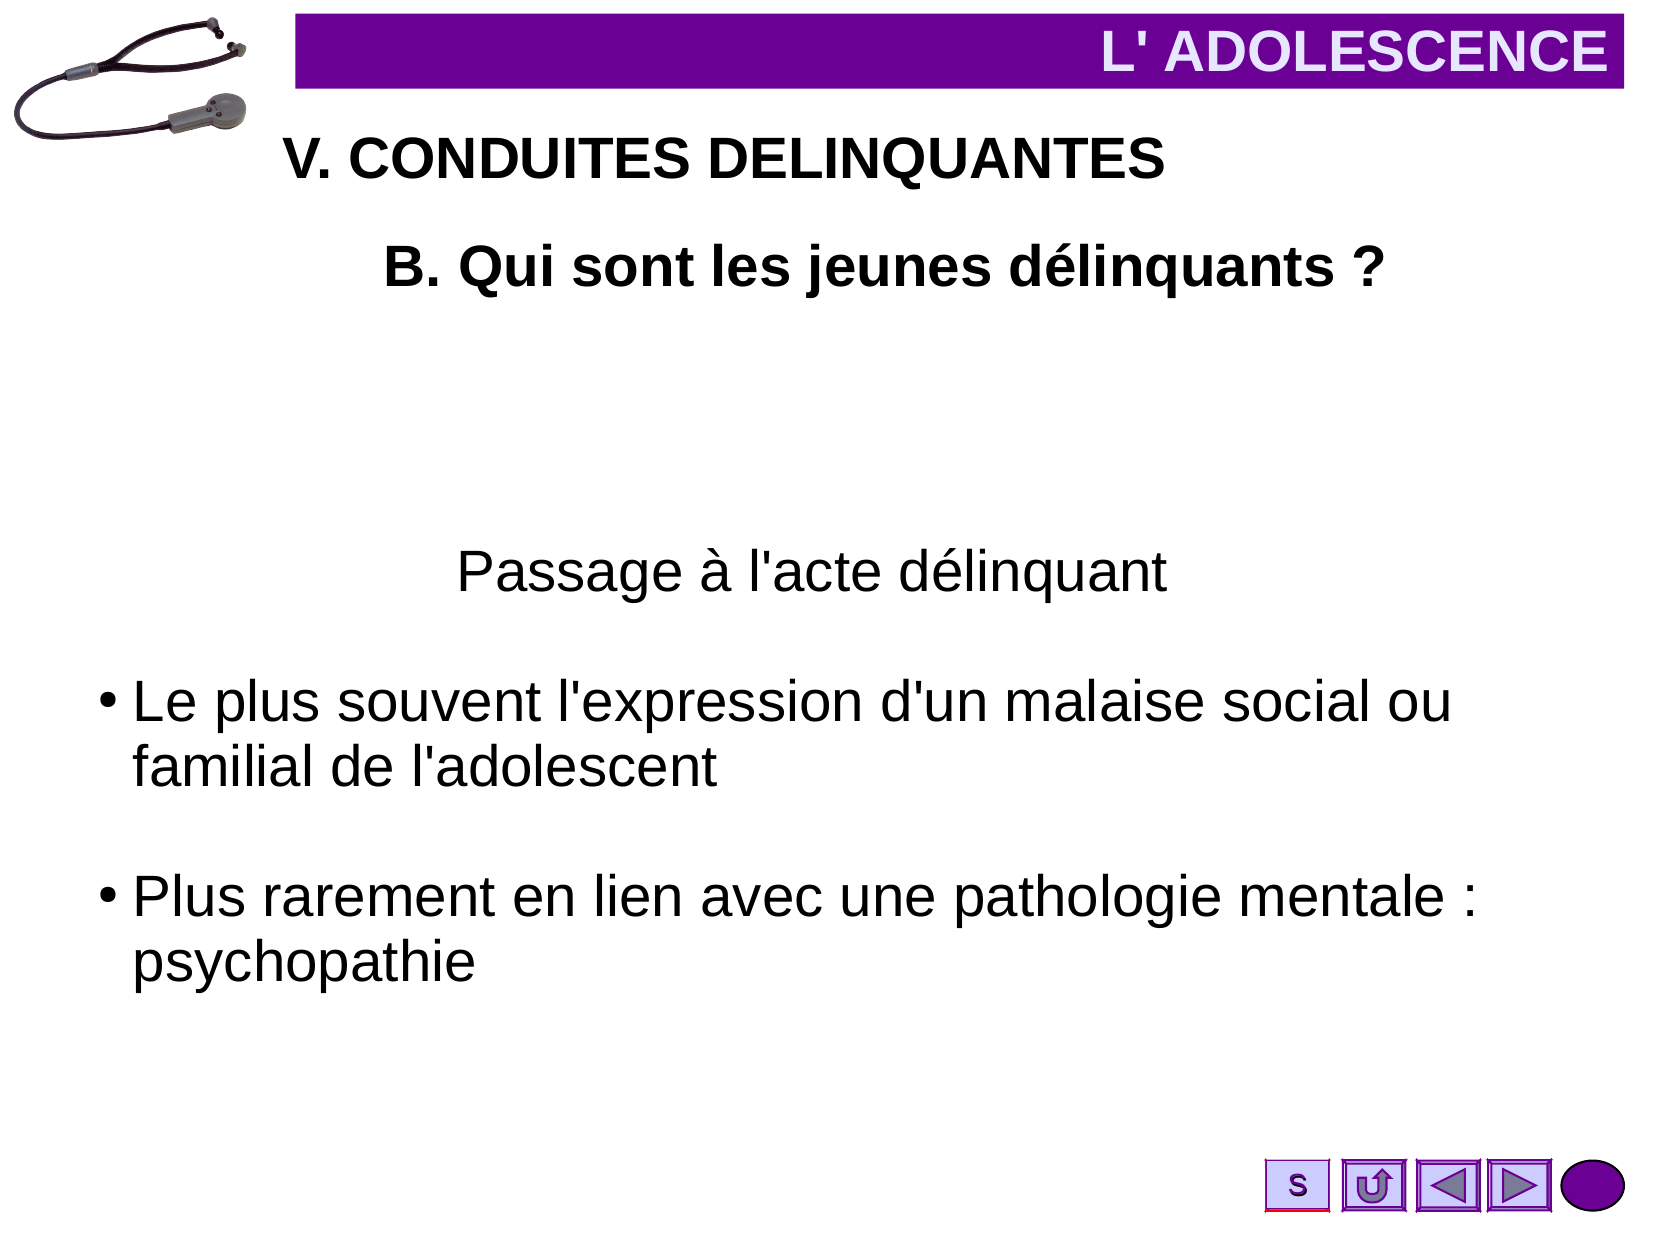

L' ADOLESCENCE
V. CONDUITES DELINQUANTES
B. Qui sont les jeunes délinquants ?
Passage à l'acte délinquant
Le plus souvent l'expression d'un malaise social ou familial de l'adolescent
Plus rarement en lien avec une pathologie mentale : psychopathie